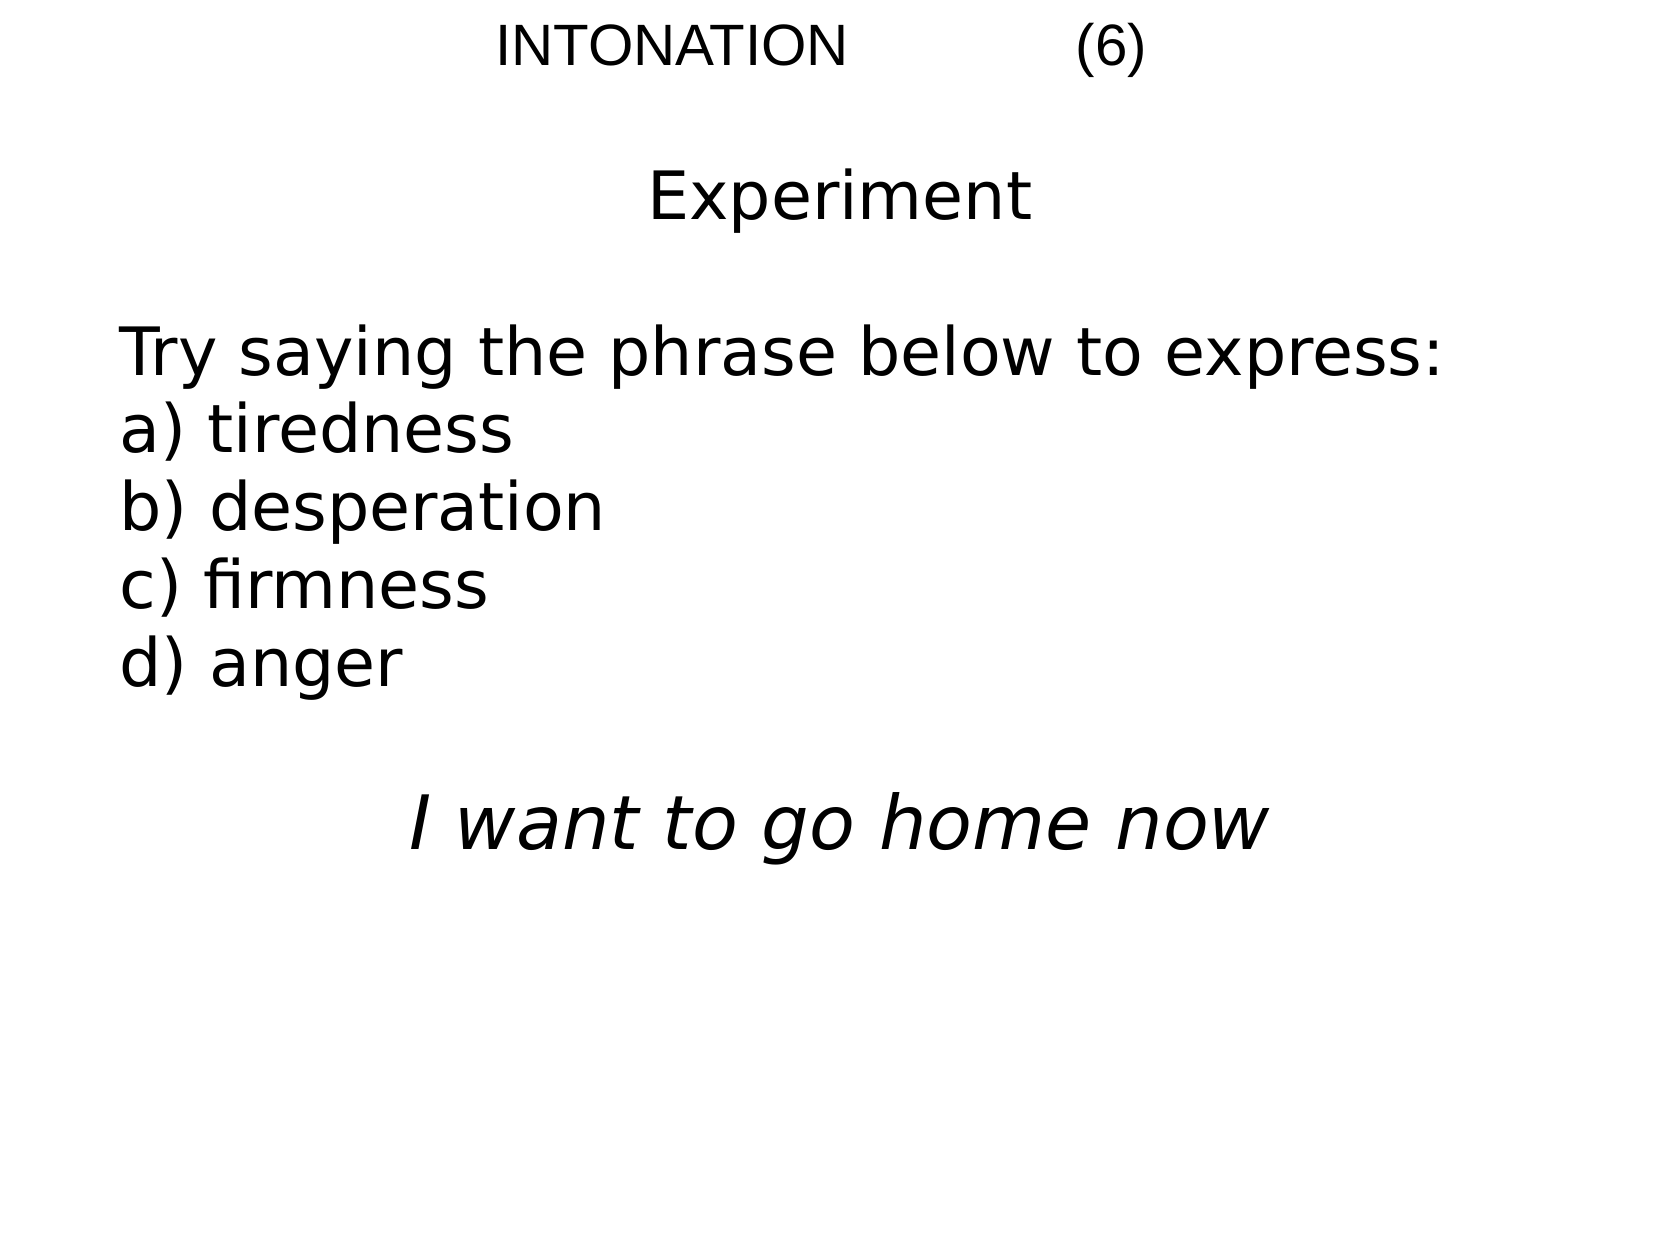

# INTONATION (6)
Experiment
Try saying the phrase below to express:
a) tiredness
b) desperation
c) firmness
d) anger
I want to go home now